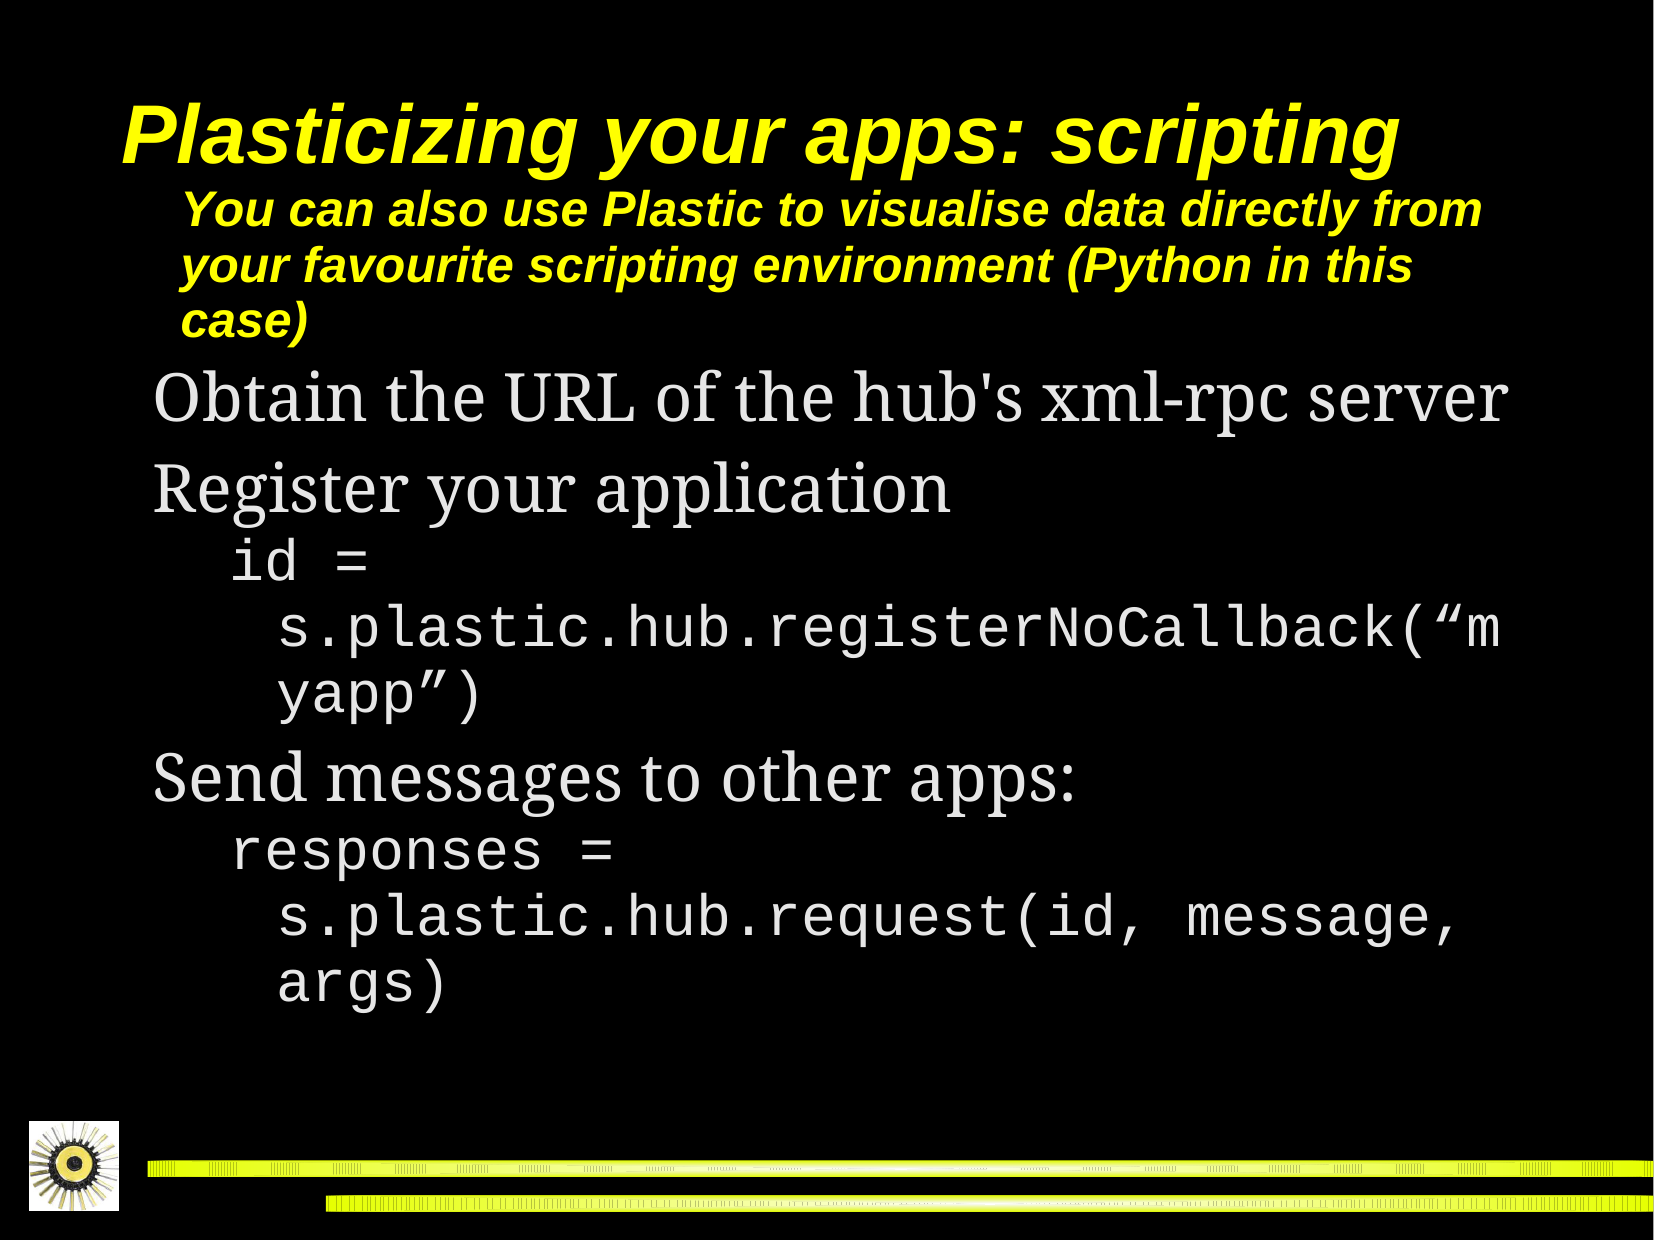

# Plasticizing your apps: scripting You can also use Plastic to visualise data directly from your favourite scripting environment (Python in this case)
Obtain the URL of the hub's xml-rpc server
Register your application
id = s.plastic.hub.registerNoCallback(“myapp”)
Send messages to other apps:
responses = s.plastic.hub.request(id, message, args)